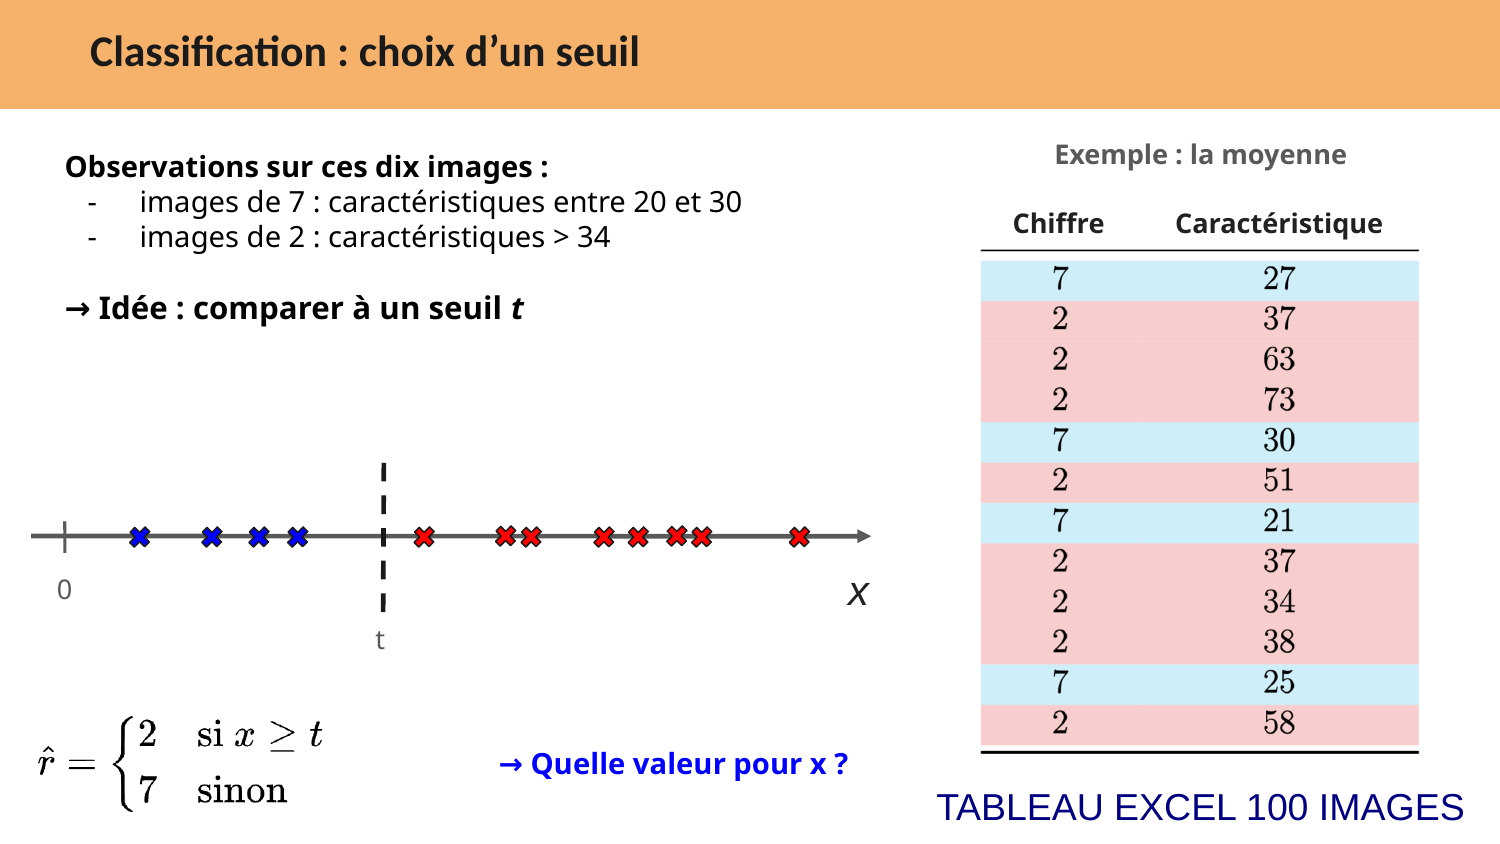

Classification : choix d’un seuil
Exemple : la moyenne
Observations sur ces dix images :
images de 7 : caractéristiques entre 20 et 30
images de 2 : caractéristiques > 34
→ Idée : comparer à un seuil t
Chiffre
Caractéristique
x
0
t
→ Quelle valeur pour x ?
TABLEAU EXCEL 100 IMAGES